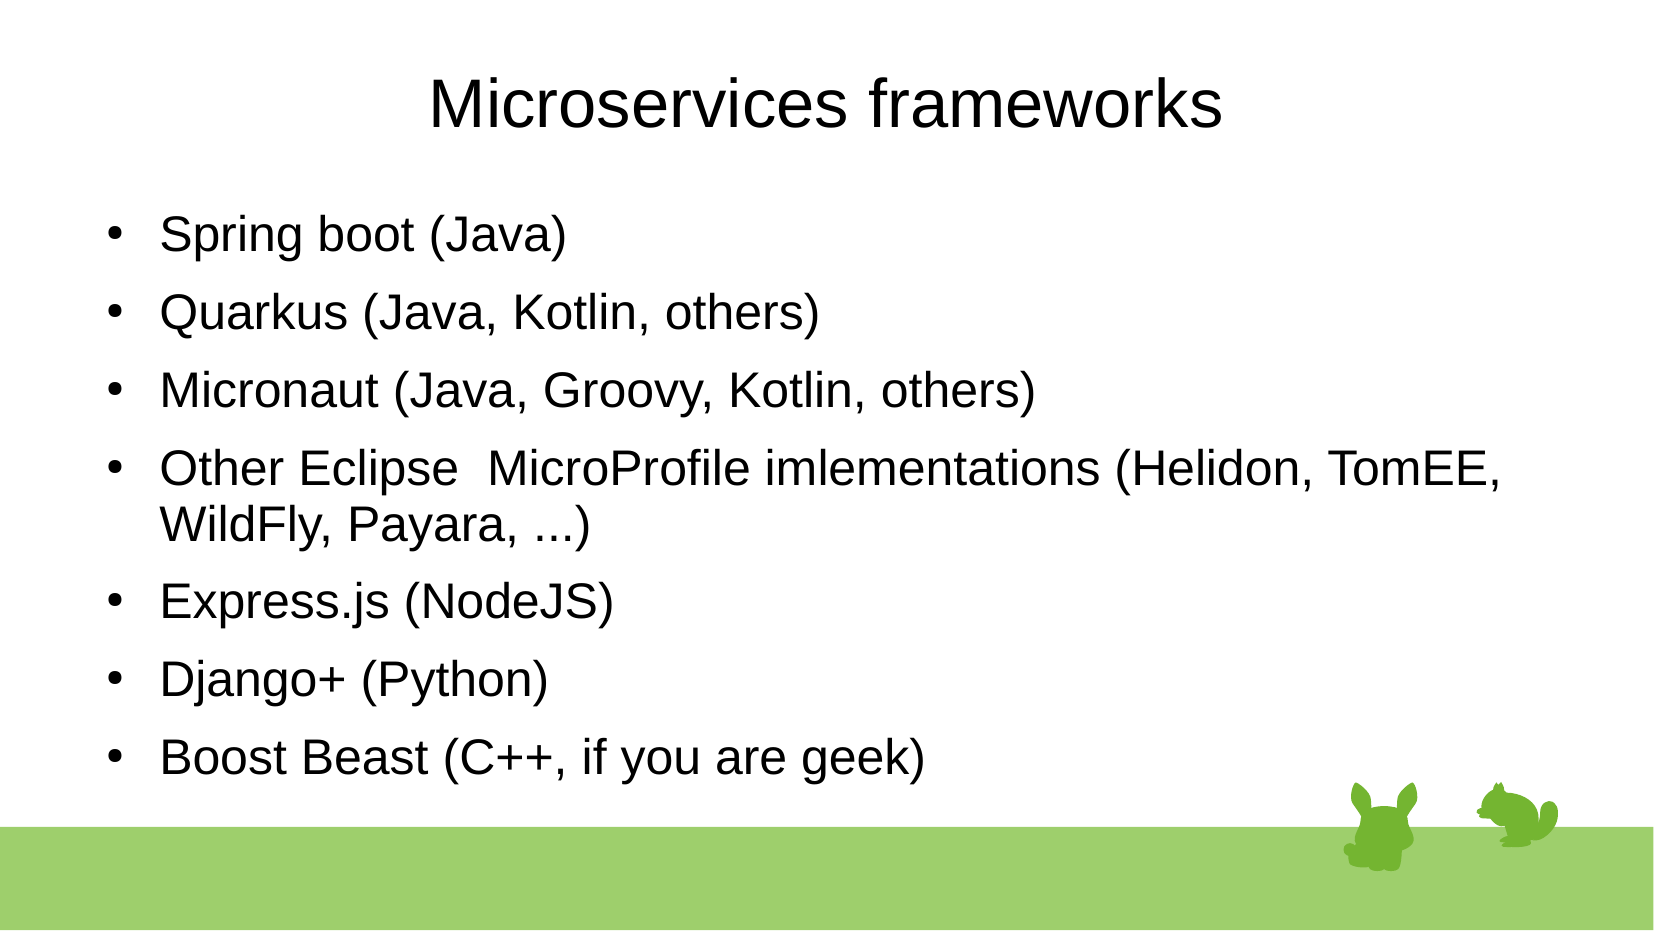

# Microservices frameworks
Spring boot (Java)
Quarkus (Java, Kotlin, others)
Micronaut (Java, Groovy, Kotlin, others)
Other Eclipse MicroProfile imlementations (Helidon, TomEE, WildFly, Payara, ...)
Express.js (NodeJS)
Django+ (Python)
Boost Beast (C++, if you are geek)